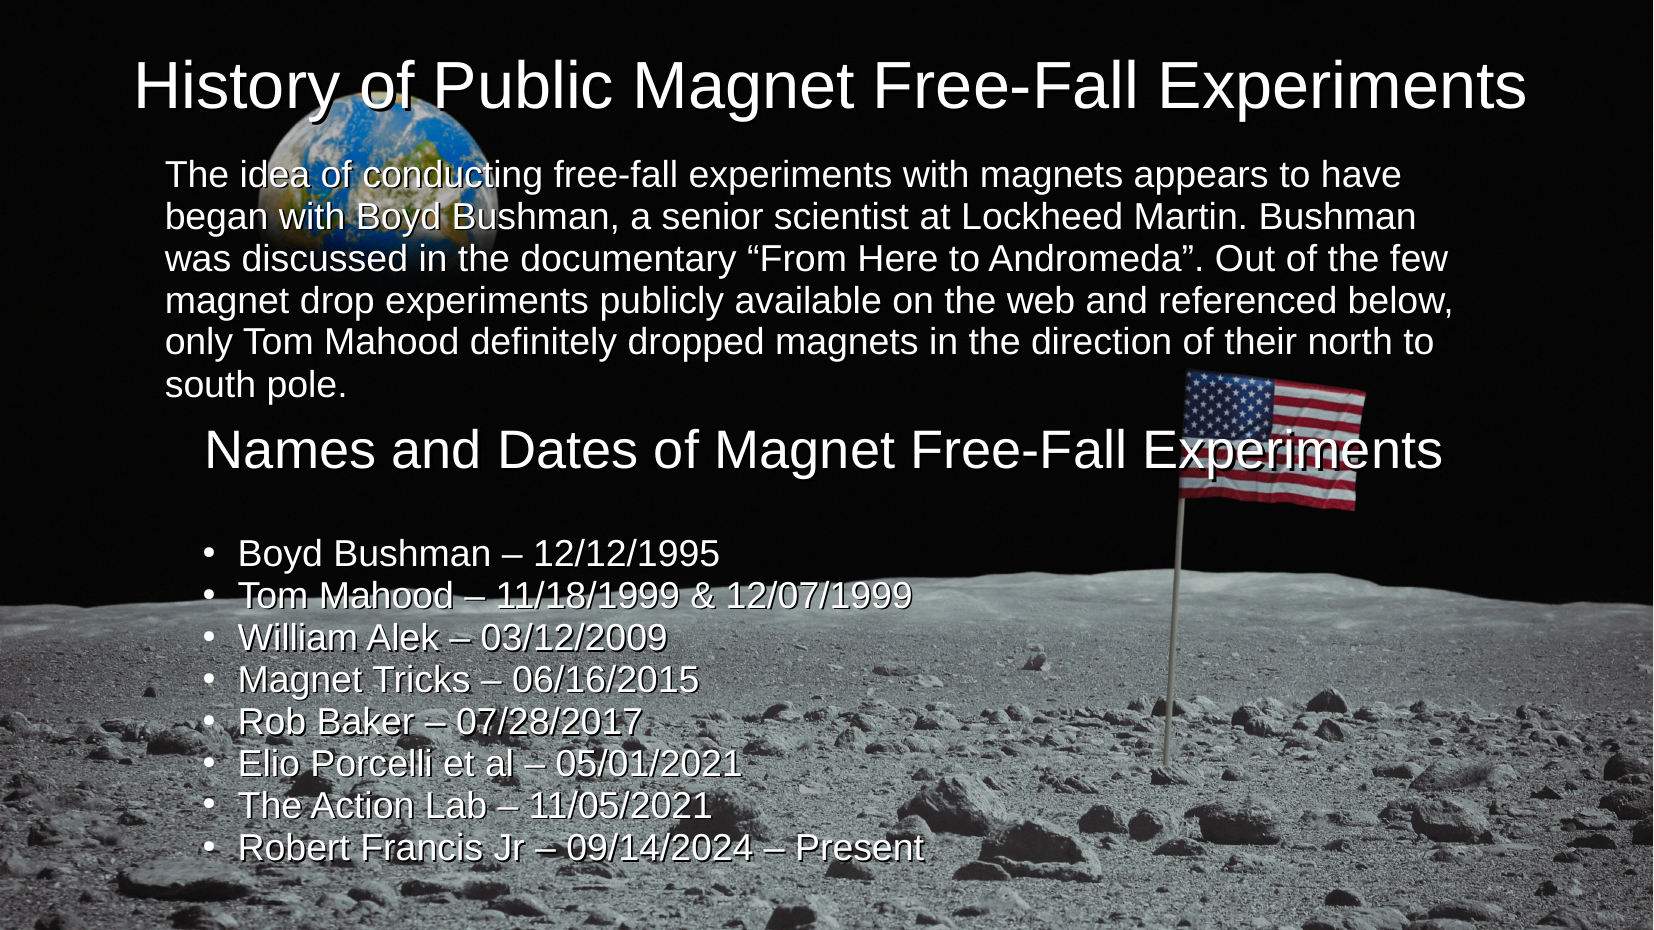

# History of Public Magnet Free-Fall Experiments
The idea of conducting free-fall experiments with magnets appears to have began with Boyd Bushman, a senior scientist at Lockheed Martin. Bushman was discussed in the documentary “From Here to Andromeda”. Out of the few magnet drop experiments publicly available on the web and referenced below, only Tom Mahood definitely dropped magnets in the direction of their north to south pole.
Names and Dates of Magnet Free-Fall Experiments
Boyd Bushman – 12/12/1995
Tom Mahood – 11/18/1999 & 12/07/1999
William Alek – 03/12/2009
Magnet Tricks – 06/16/2015
Rob Baker – 07/28/2017
Elio Porcelli et al – 05/01/2021
The Action Lab – 11/05/2021
Robert Francis Jr – 09/14/2024 – Present